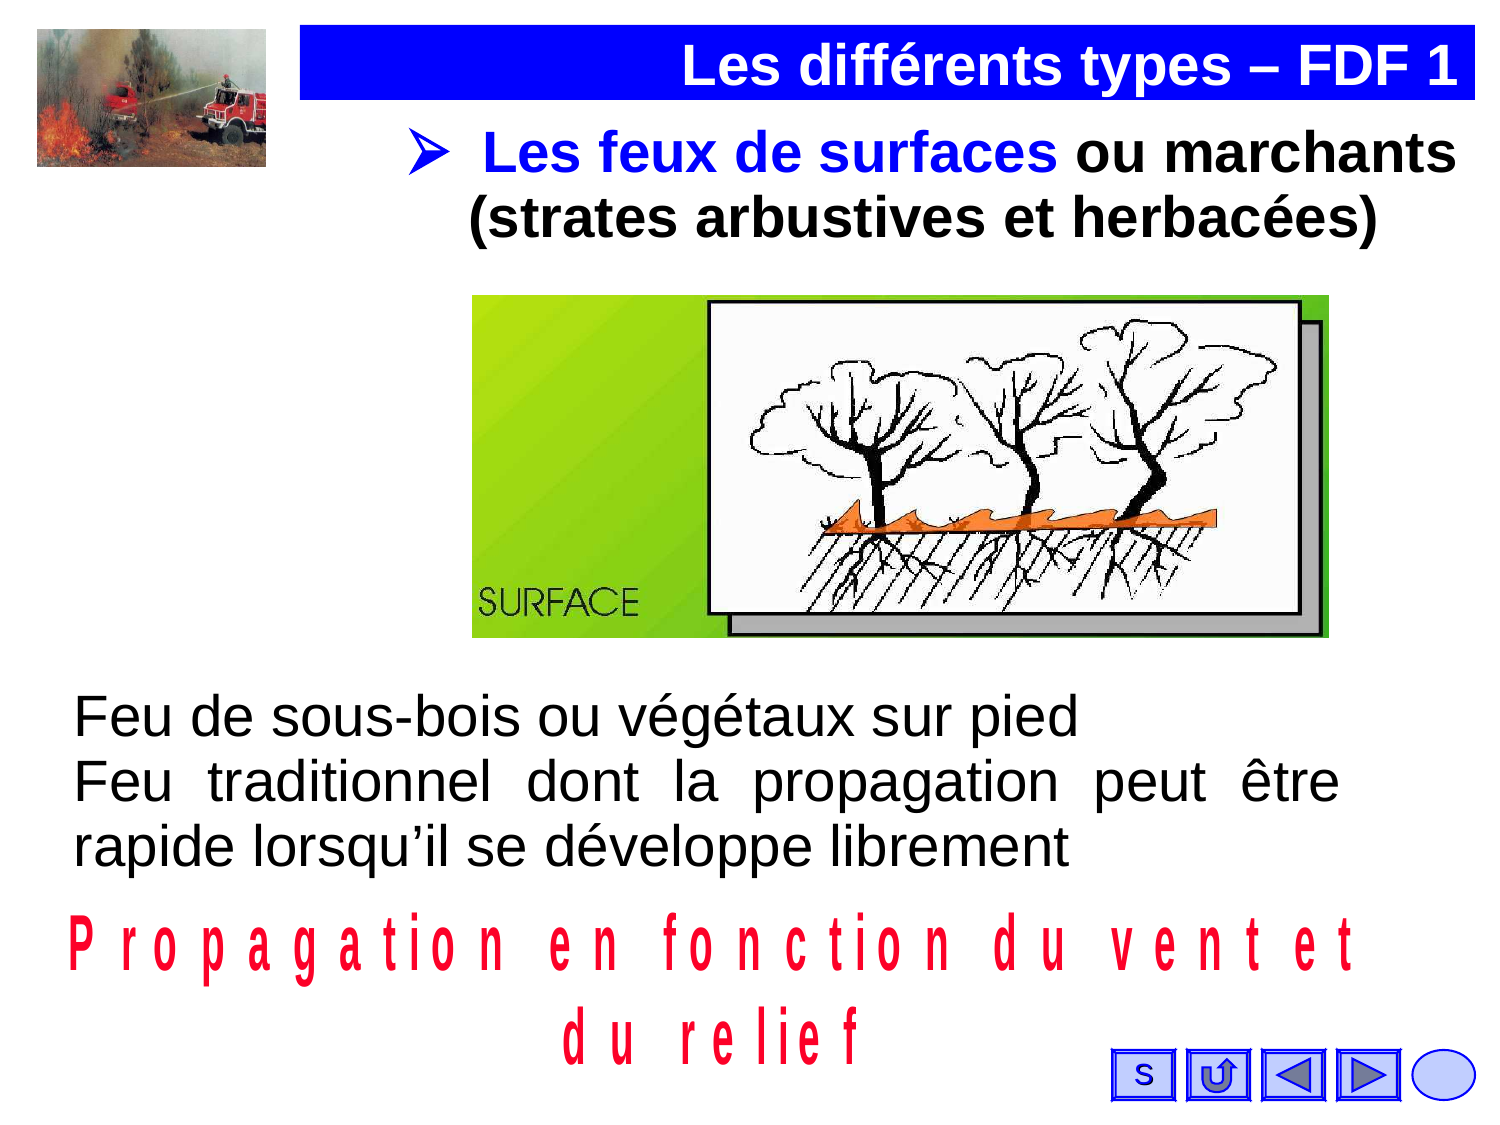

Les différents types – FDF 1
  Les feux de surfaces ou marchants
(strates arbustives et herbacées)
Feu de sous-bois ou végétaux sur pied
Feu traditionnel dont la propagation peut être rapide lorsqu’il se développe librement